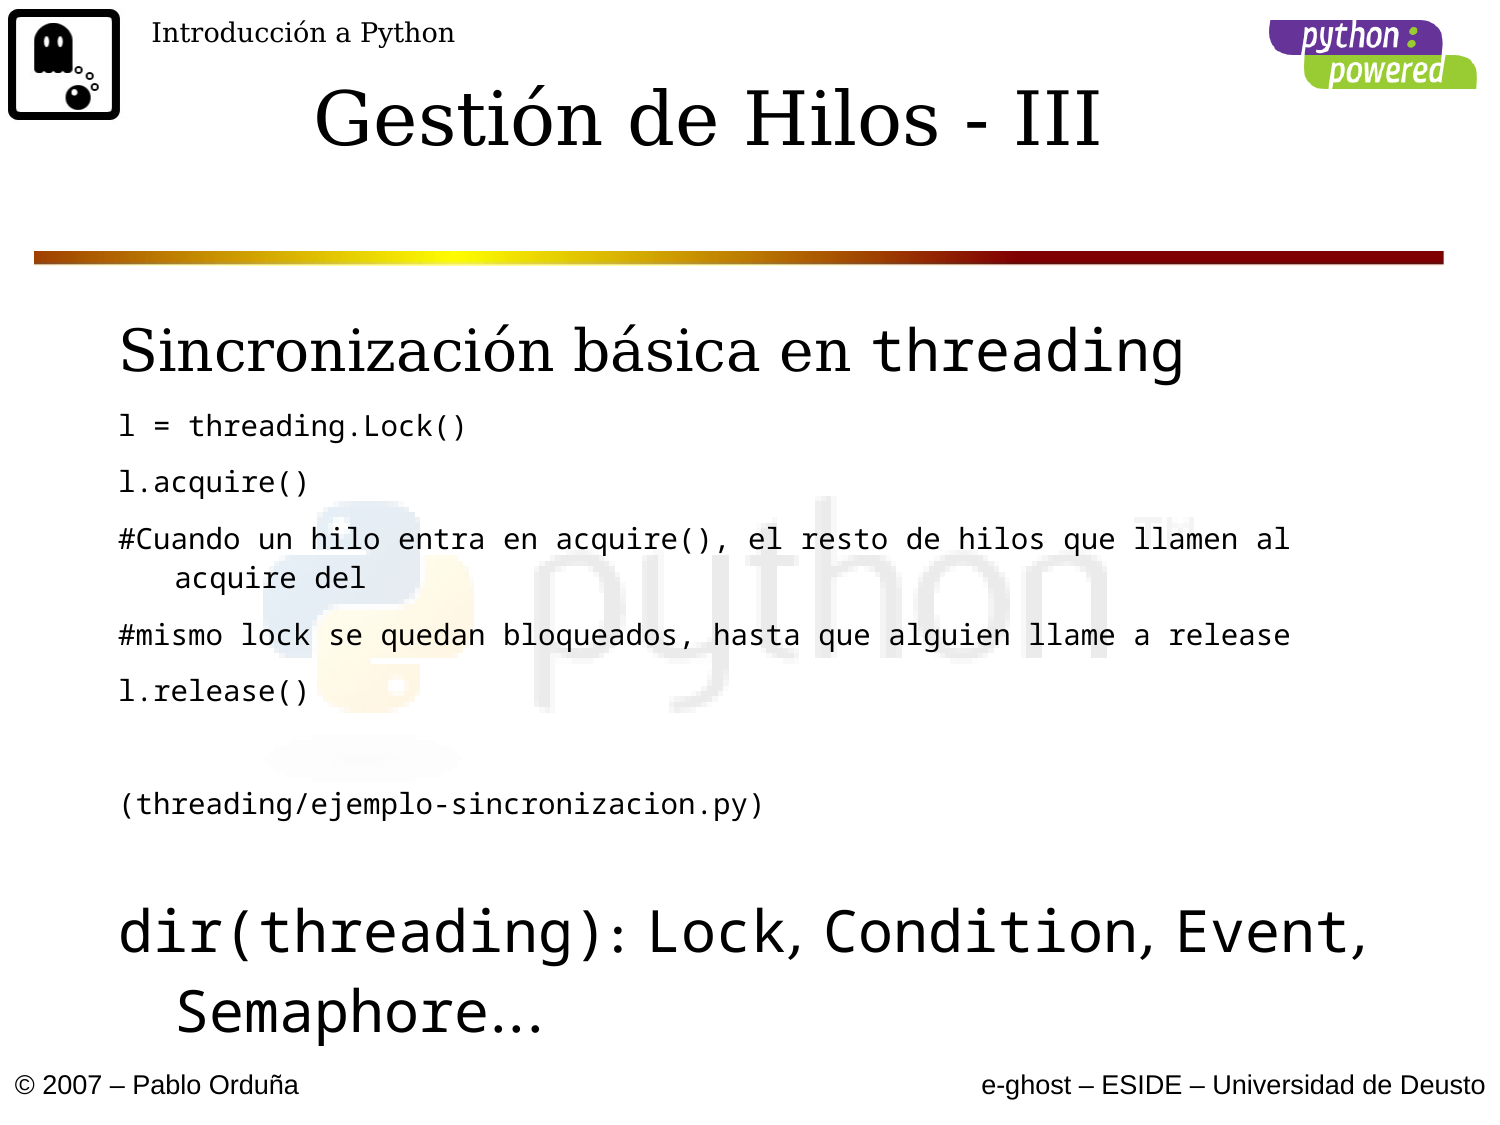

# Gestión de Hilos - III
Sincronización básica en threading
l = threading.Lock()
l.acquire()
#Cuando un hilo entra en acquire(), el resto de hilos que llamen al acquire del
#mismo lock se quedan bloqueados, hasta que alguien llame a release
l.release()
(threading/ejemplo-sincronizacion.py)
dir(threading): Lock, Condition, Event, Semaphore...